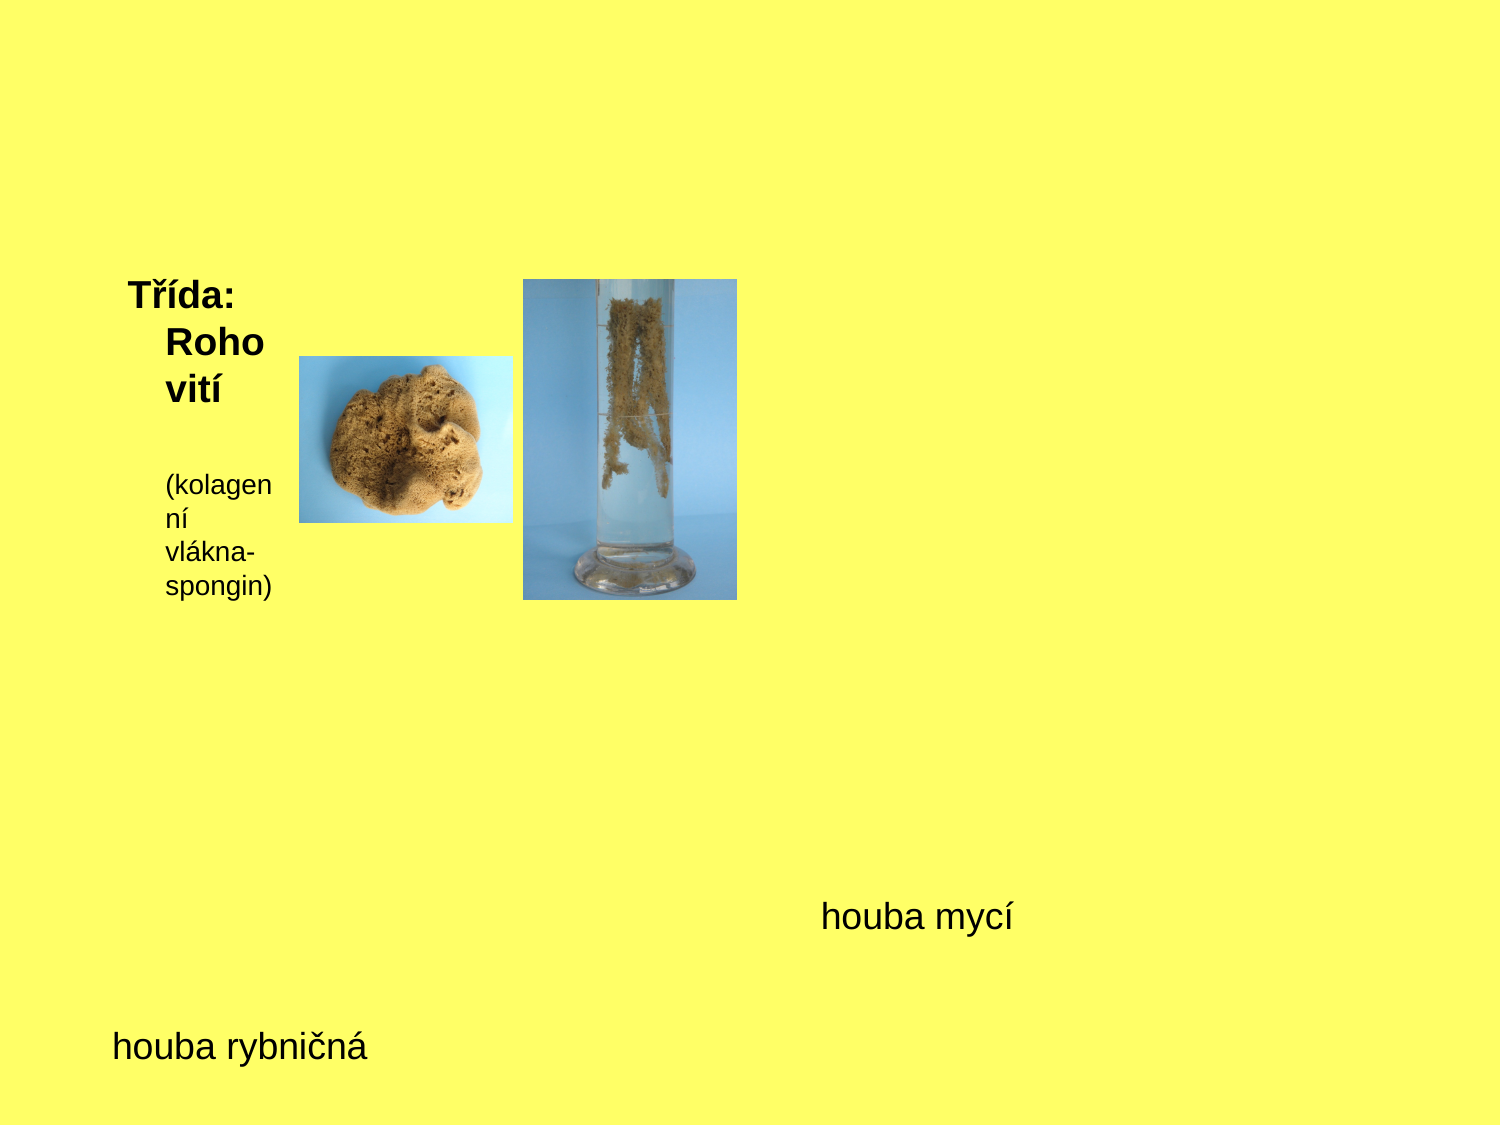

#
Třída: Rohovití
 (kolagenní vlákna-spongin)
houba mycí
houba rybničná